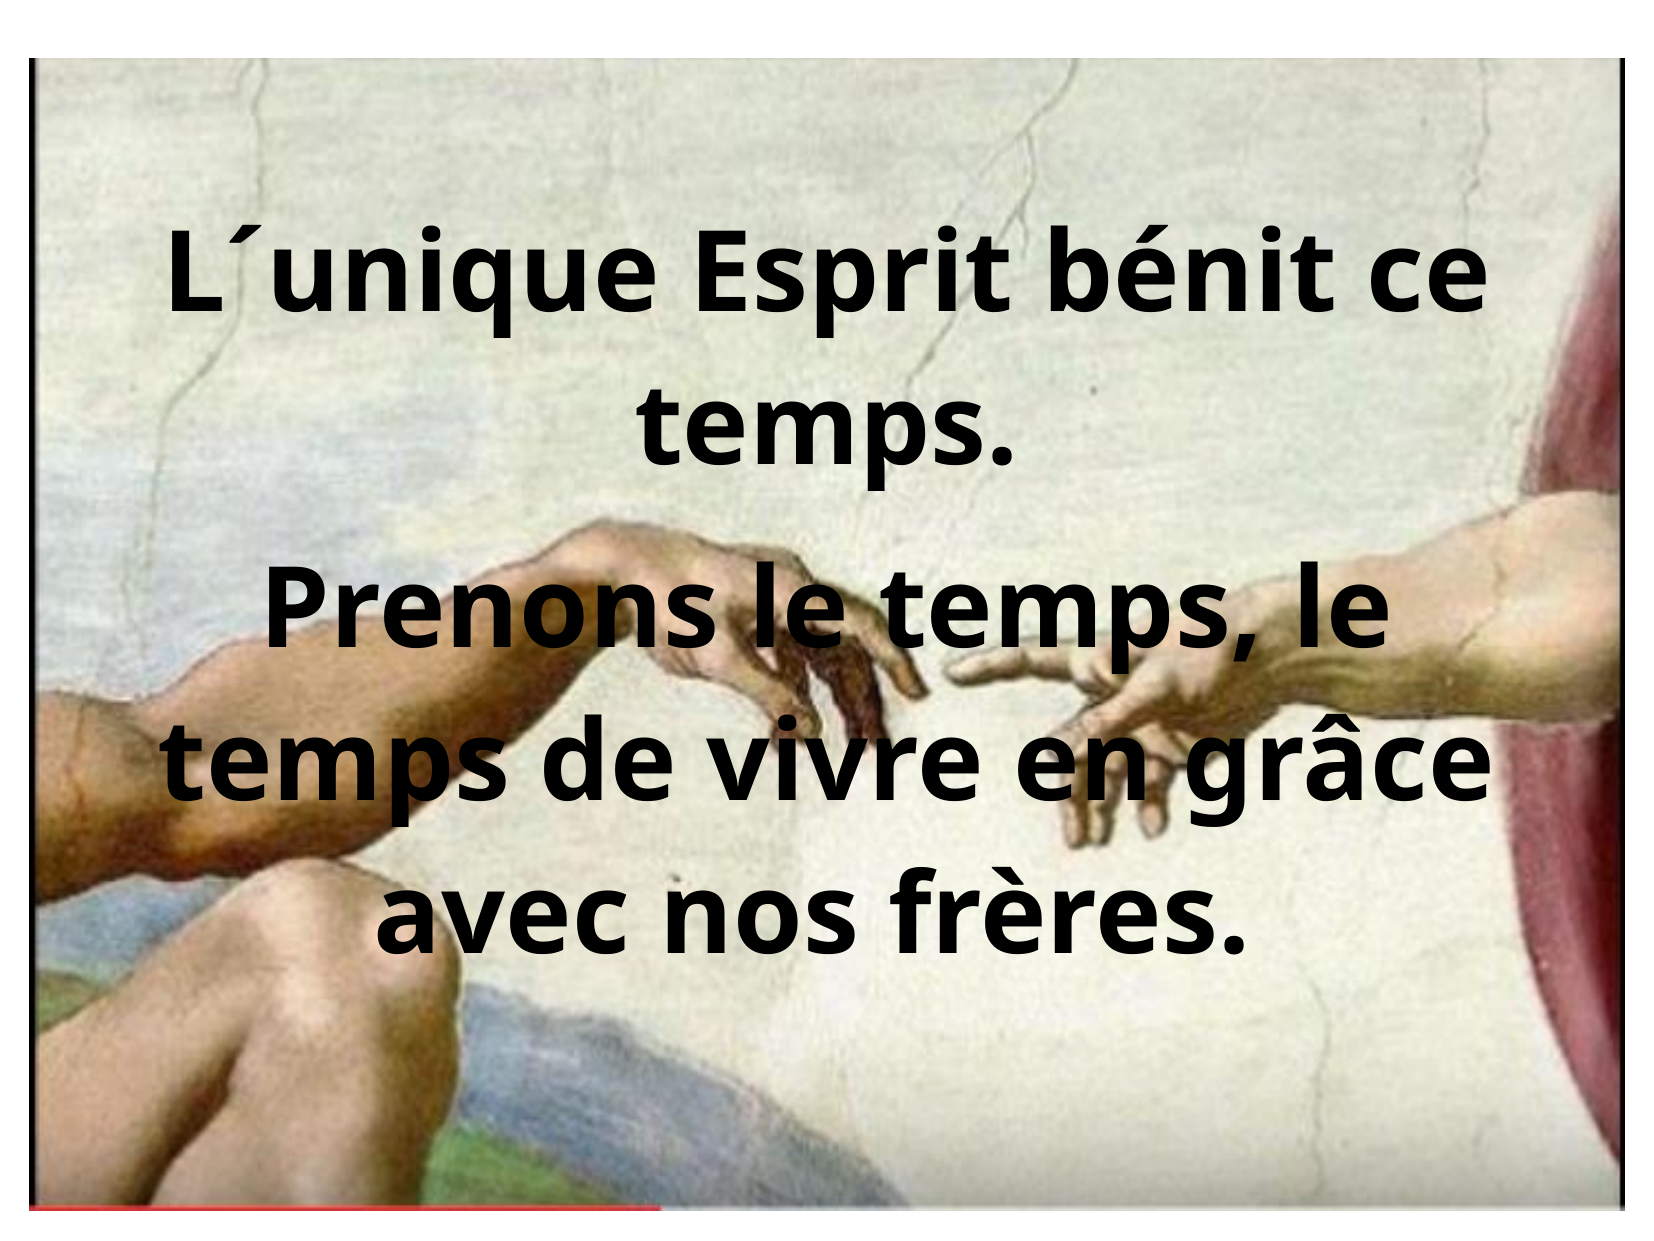

# L´unique Esprit bénit ce temps.
Prenons le temps, le temps de vivre en grâce avec nos frères.